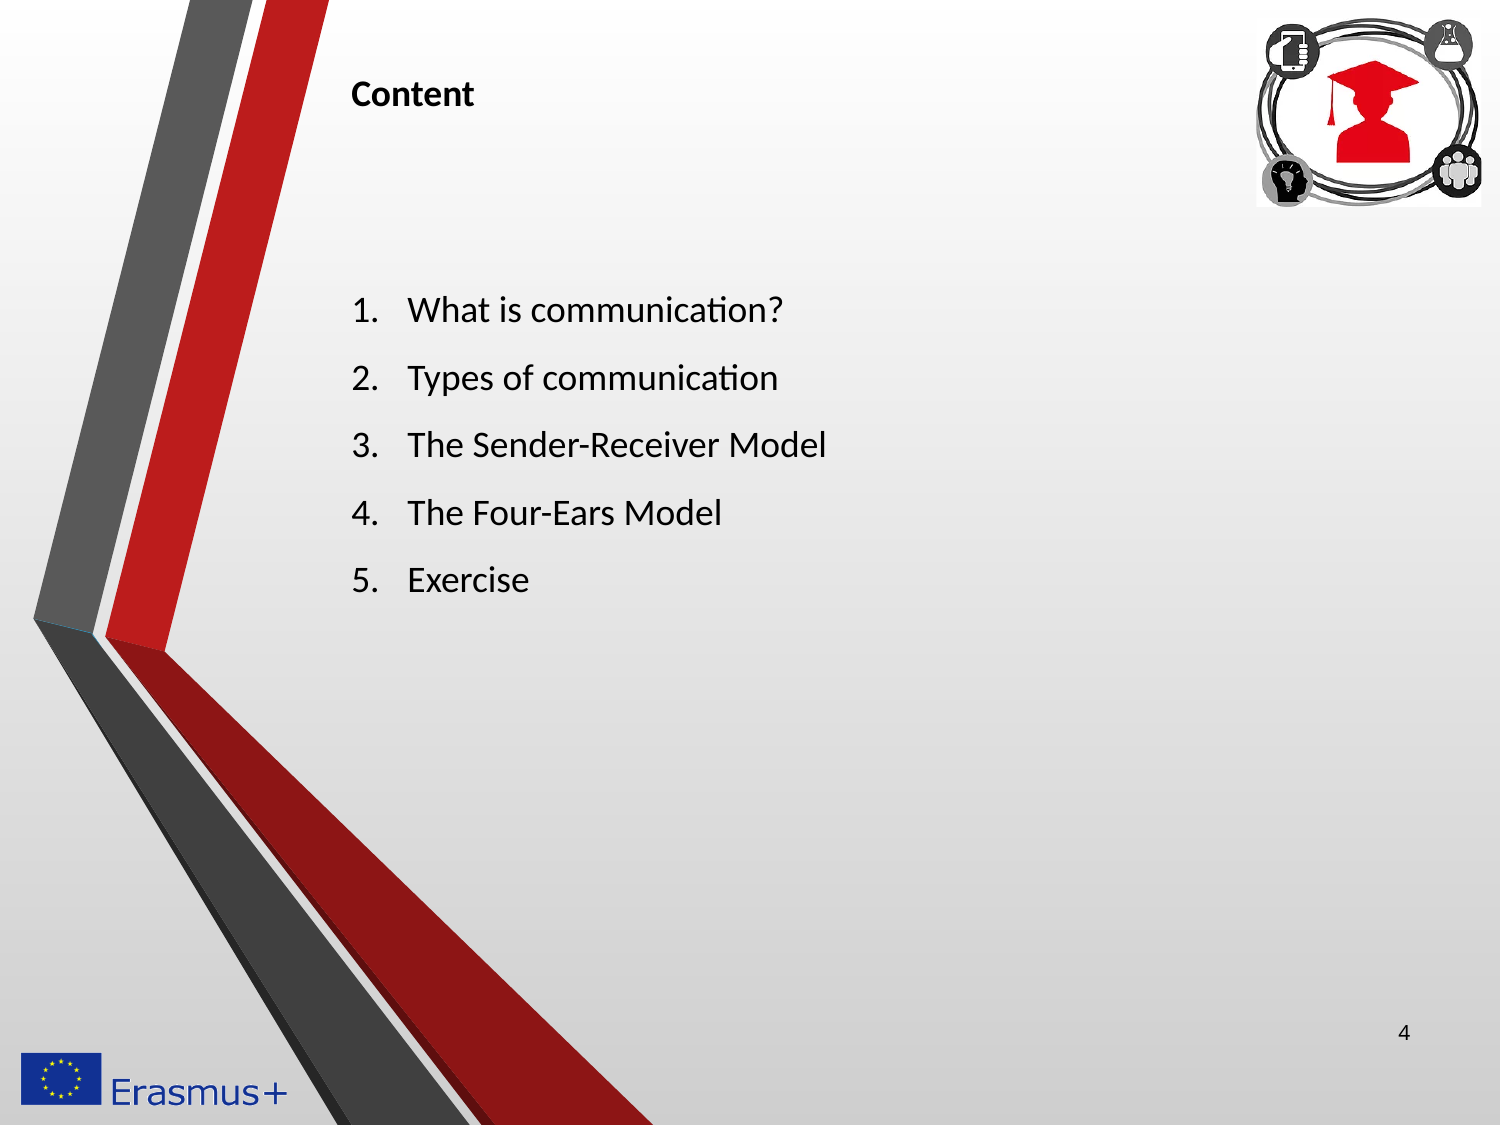

Content
What is communication?
Types of communication
The Sender-Receiver Model
The Four-Ears Model
Exercise